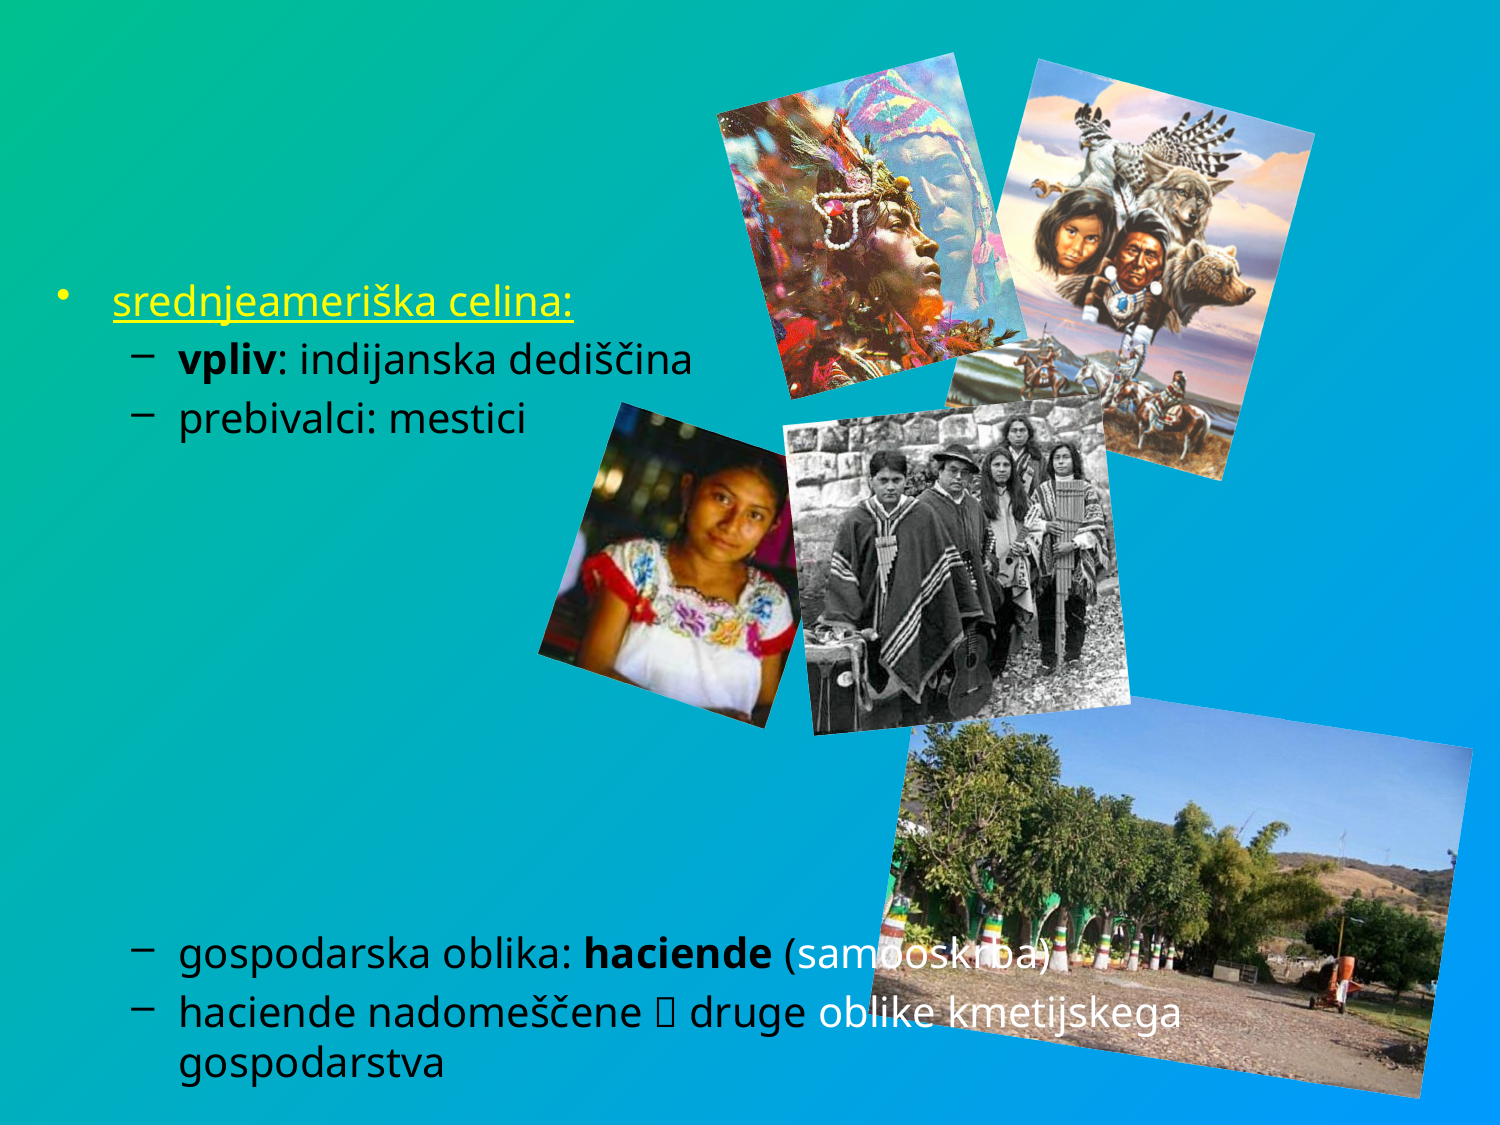

#
srednjeameriška celina:
vpliv: indijanska dediščina
prebivalci: mestici
gospodarska oblika: haciende (samooskrba)
haciende nadomeščene  druge oblike kmetijskega gospodarstva